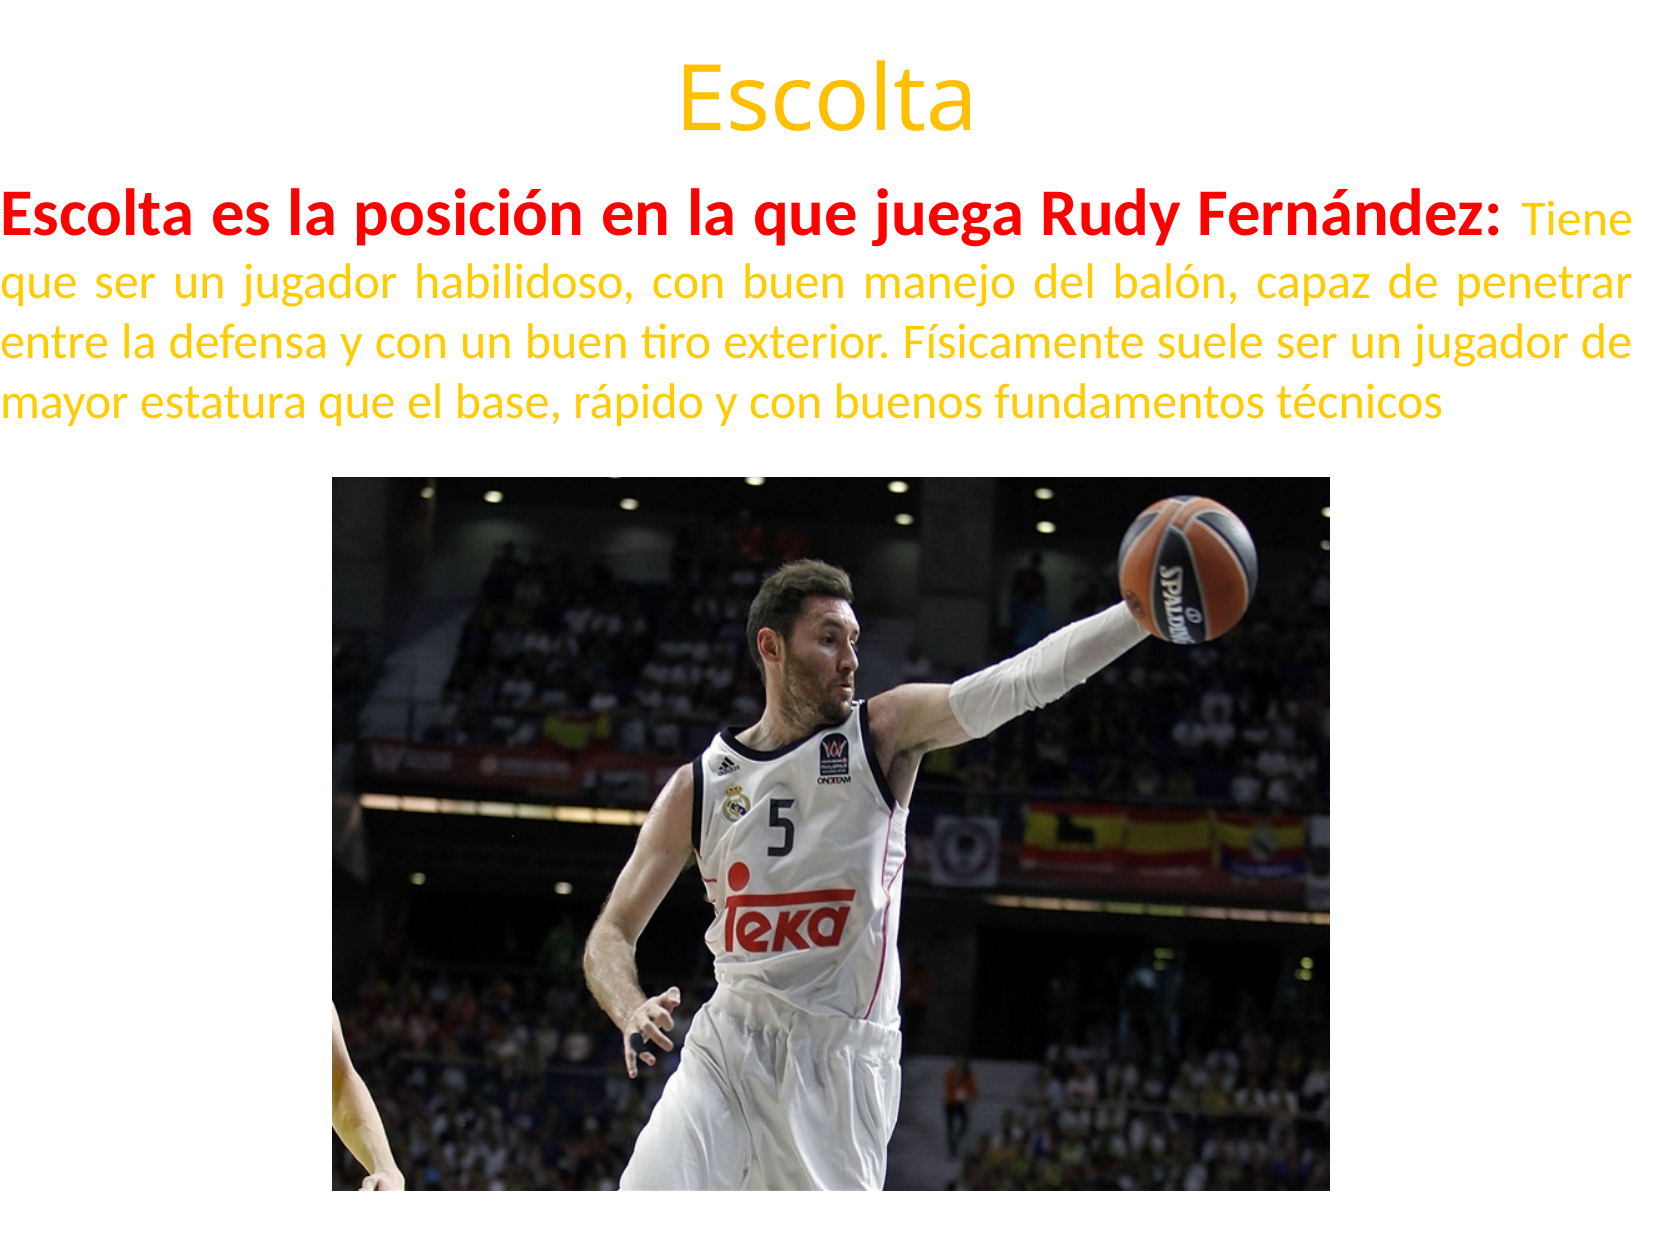

# Escolta
Escolta es la posición en la que juega Rudy Fernández: Tiene que ser un jugador habilidoso, con buen manejo del balón, capaz de penetrar entre la defensa y con un buen tiro exterior. Físicamente suele ser un jugador de mayor estatura que el base, rápido y con buenos fundamentos técnicos